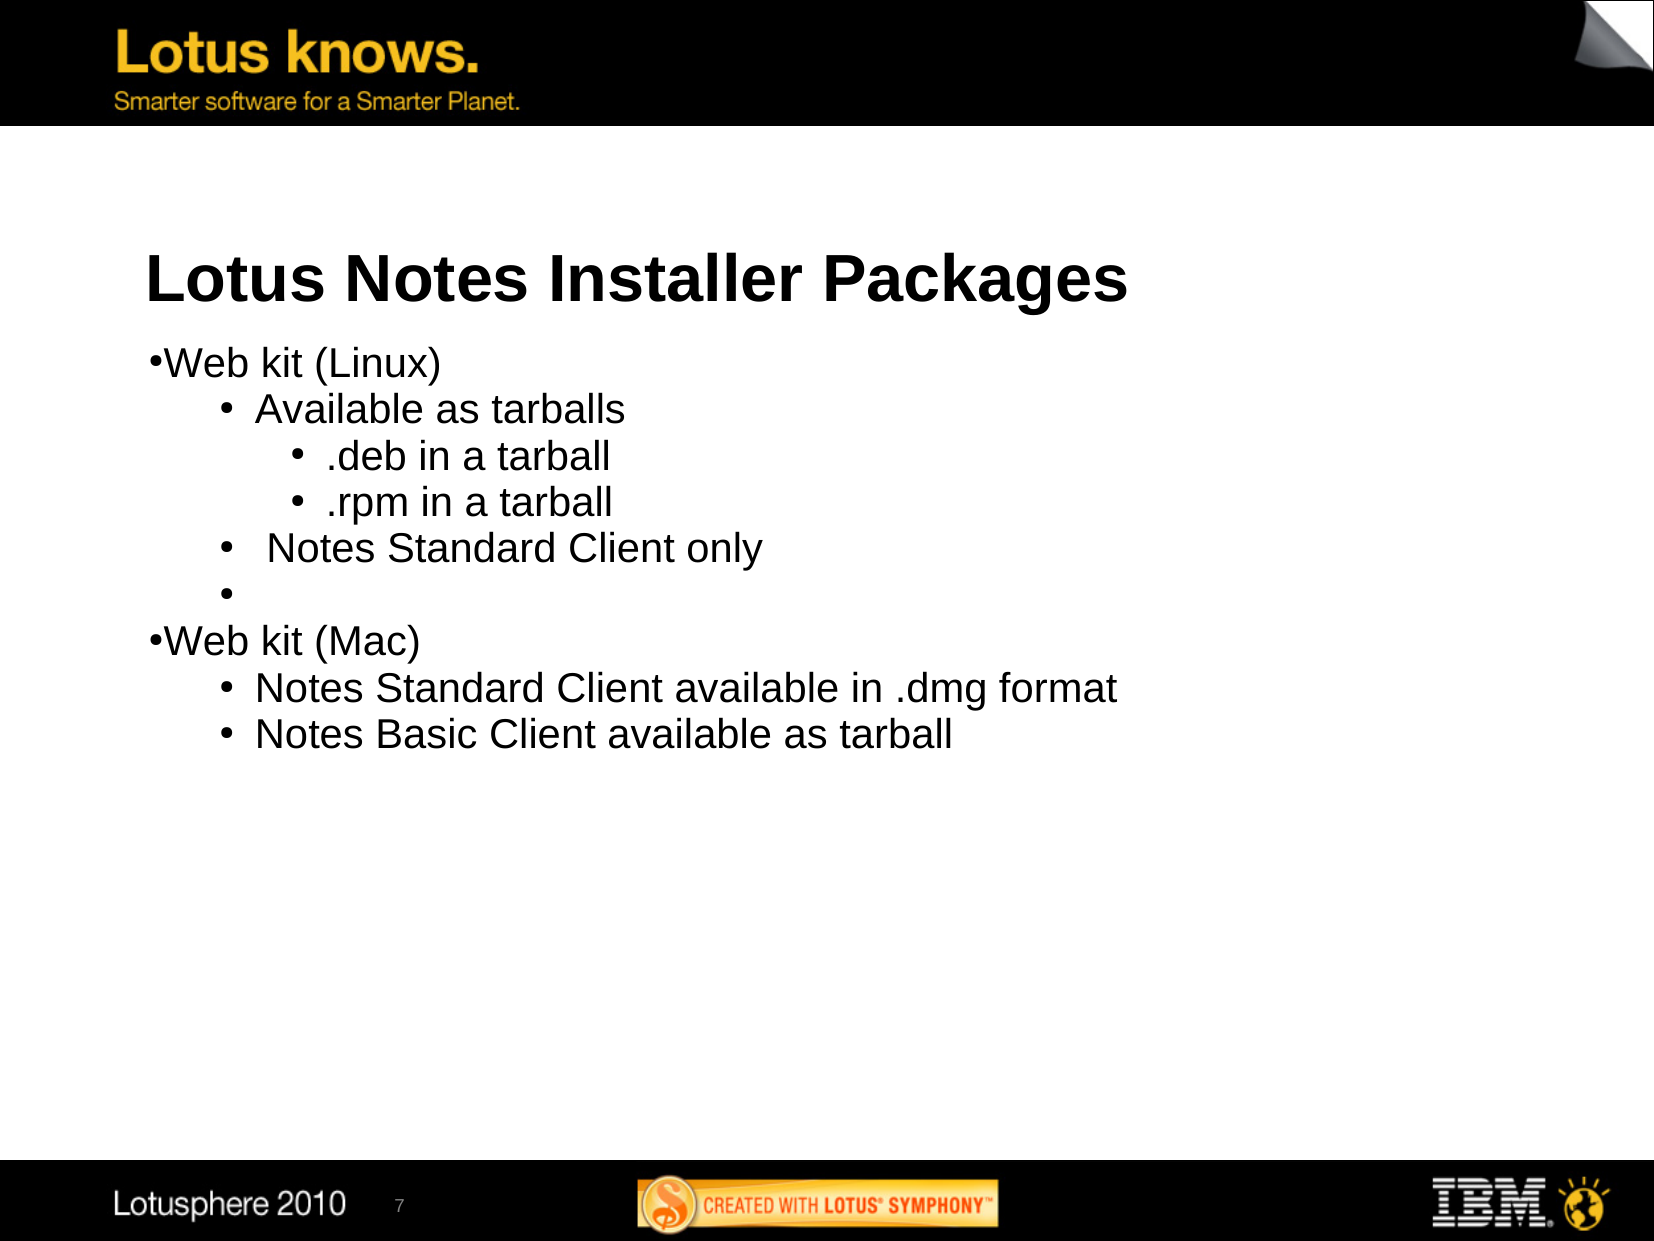

# Lotus Notes Installer Packages
Web kit (Linux)
Available as tarballs
.deb in a tarball
.rpm in a tarball
 Notes Standard Client only
Web kit (Mac)
Notes Standard Client available in .dmg format
Notes Basic Client available as tarball
7